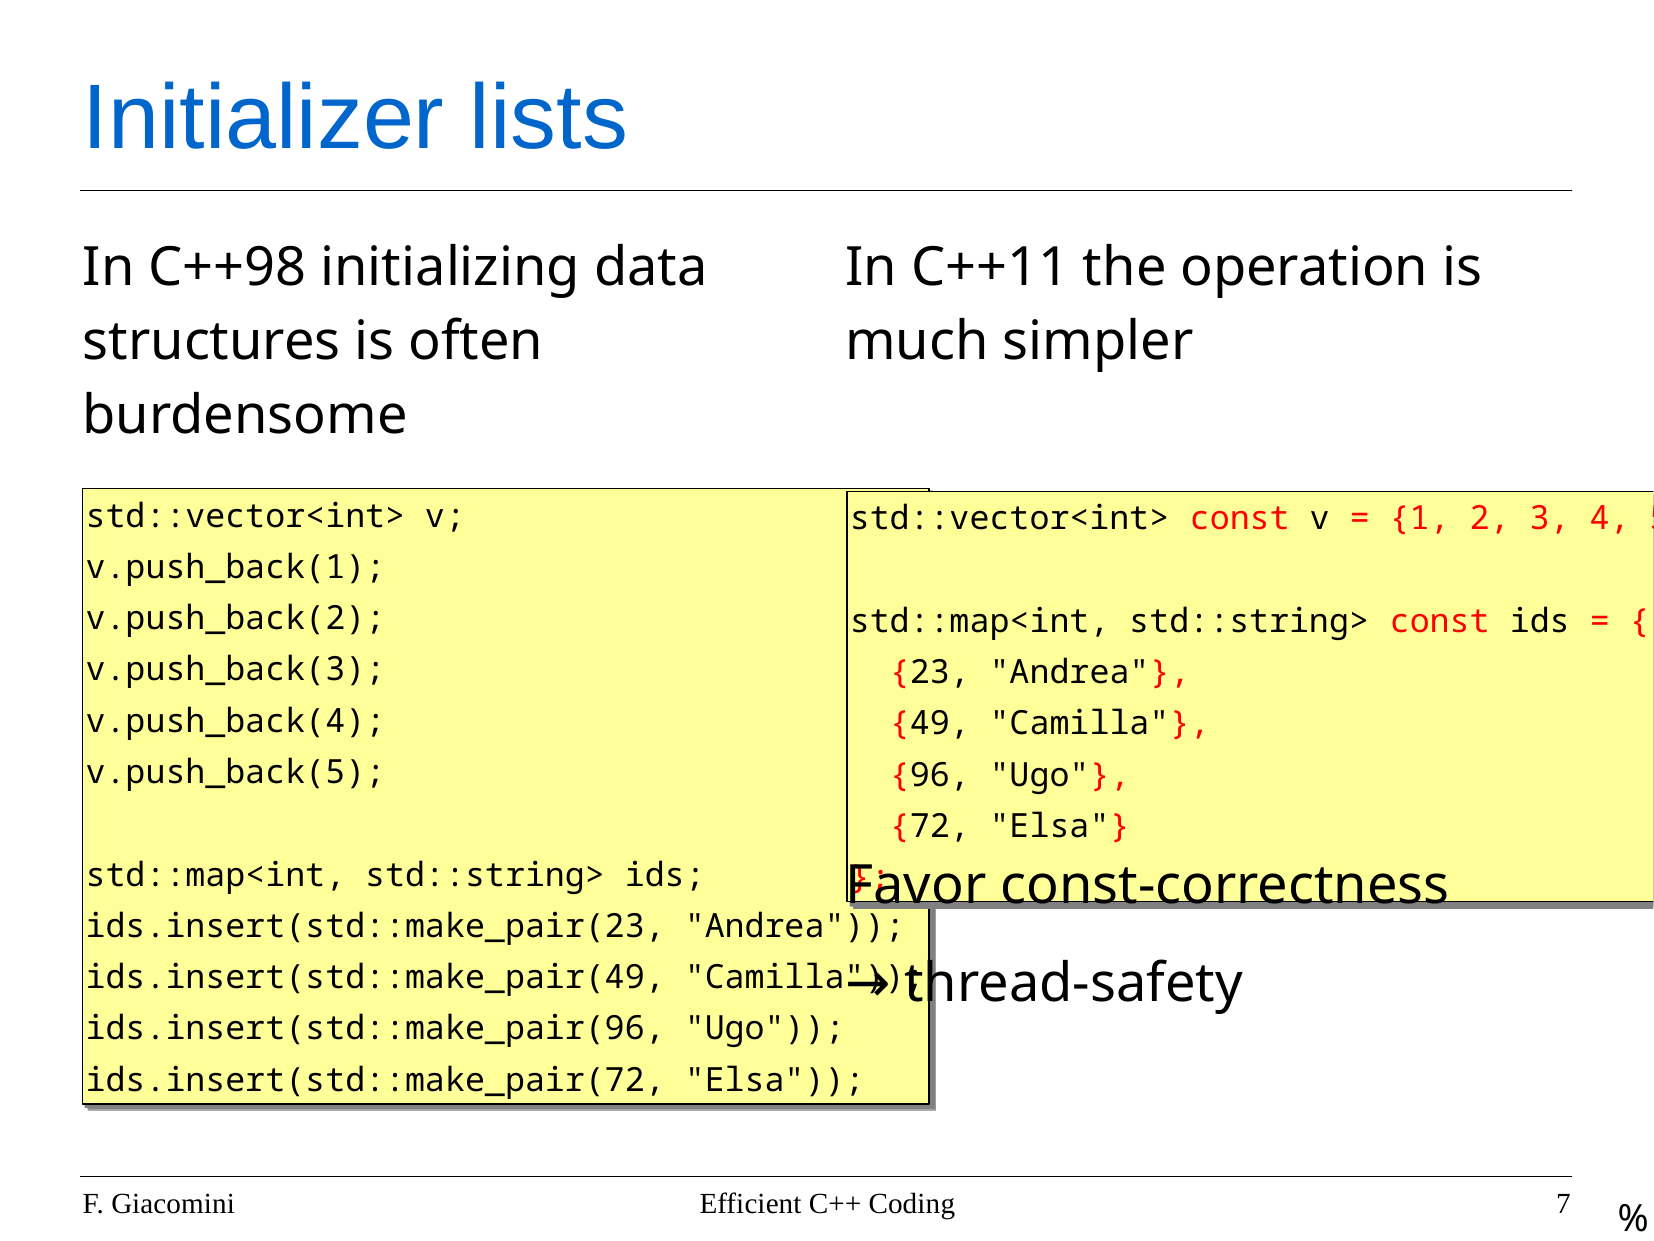

# Initializer lists
In C++98 initializing data structures is often burdensome
In C++11 the operation is much simpler
std::vector<int> v;
v.push_back(1);
v.push_back(2);
v.push_back(3);
v.push_back(4);
v.push_back(5);
std::map<int, std::string> ids;
ids.insert(std::make_pair(23, "Andrea"));
ids.insert(std::make_pair(49, "Camilla"));
ids.insert(std::make_pair(96, "Ugo"));
ids.insert(std::make_pair(72, "Elsa"));
std::vector<int> const v = {1, 2, 3, 4, 5};
std::map<int, std::string> const ids = {
 {23, "Andrea"},
 {49, "Camilla"},
 {96, "Ugo"},
 {72, "Elsa"}
};
Favor const-correctness
→ thread-safety
F. Giacomini
Efficient C++ Coding
7
%